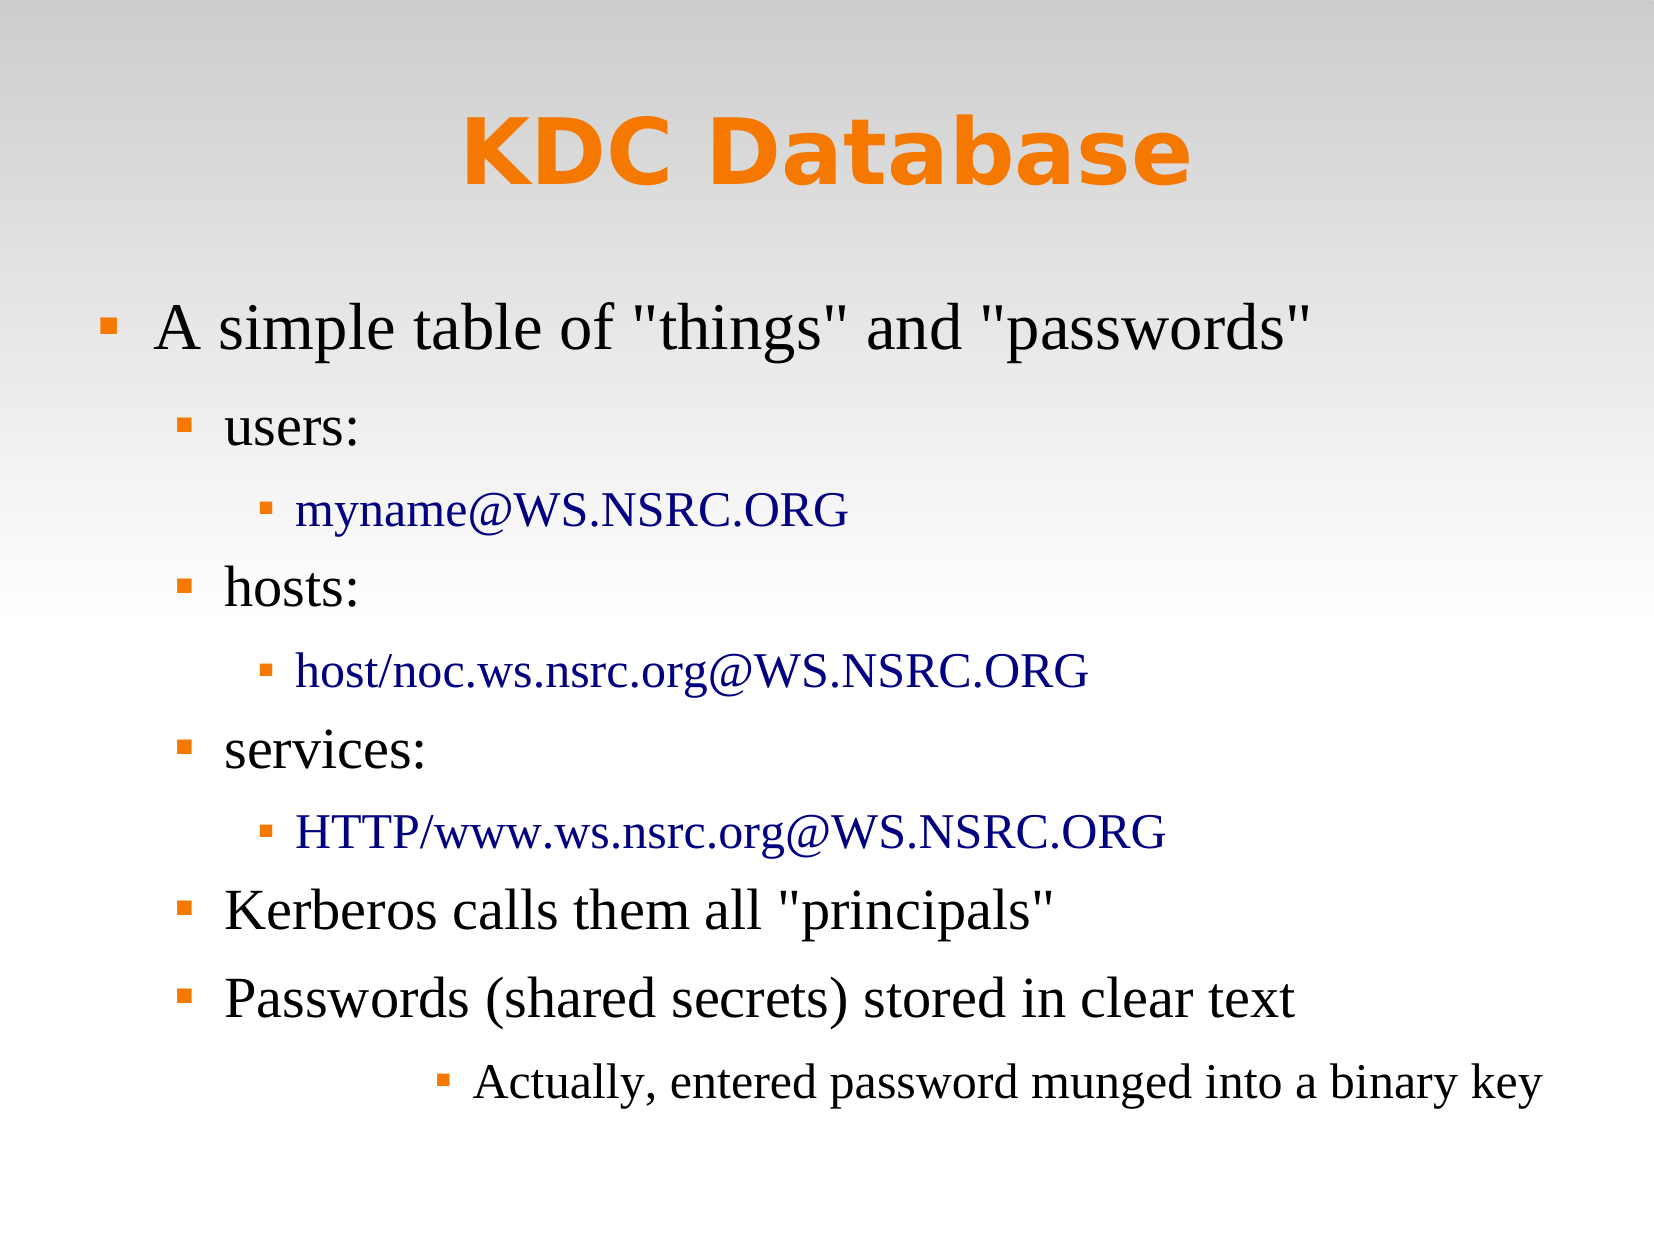

# KDC Database
A simple table of "things" and "passwords"
users:
myname@WS.NSRC.ORG
hosts:
host/noc.ws.nsrc.org@WS.NSRC.ORG
services:
HTTP/www.ws.nsrc.org@WS.NSRC.ORG
Kerberos calls them all "principals"
Passwords (shared secrets) stored in clear text
Actually, entered password munged into a binary key